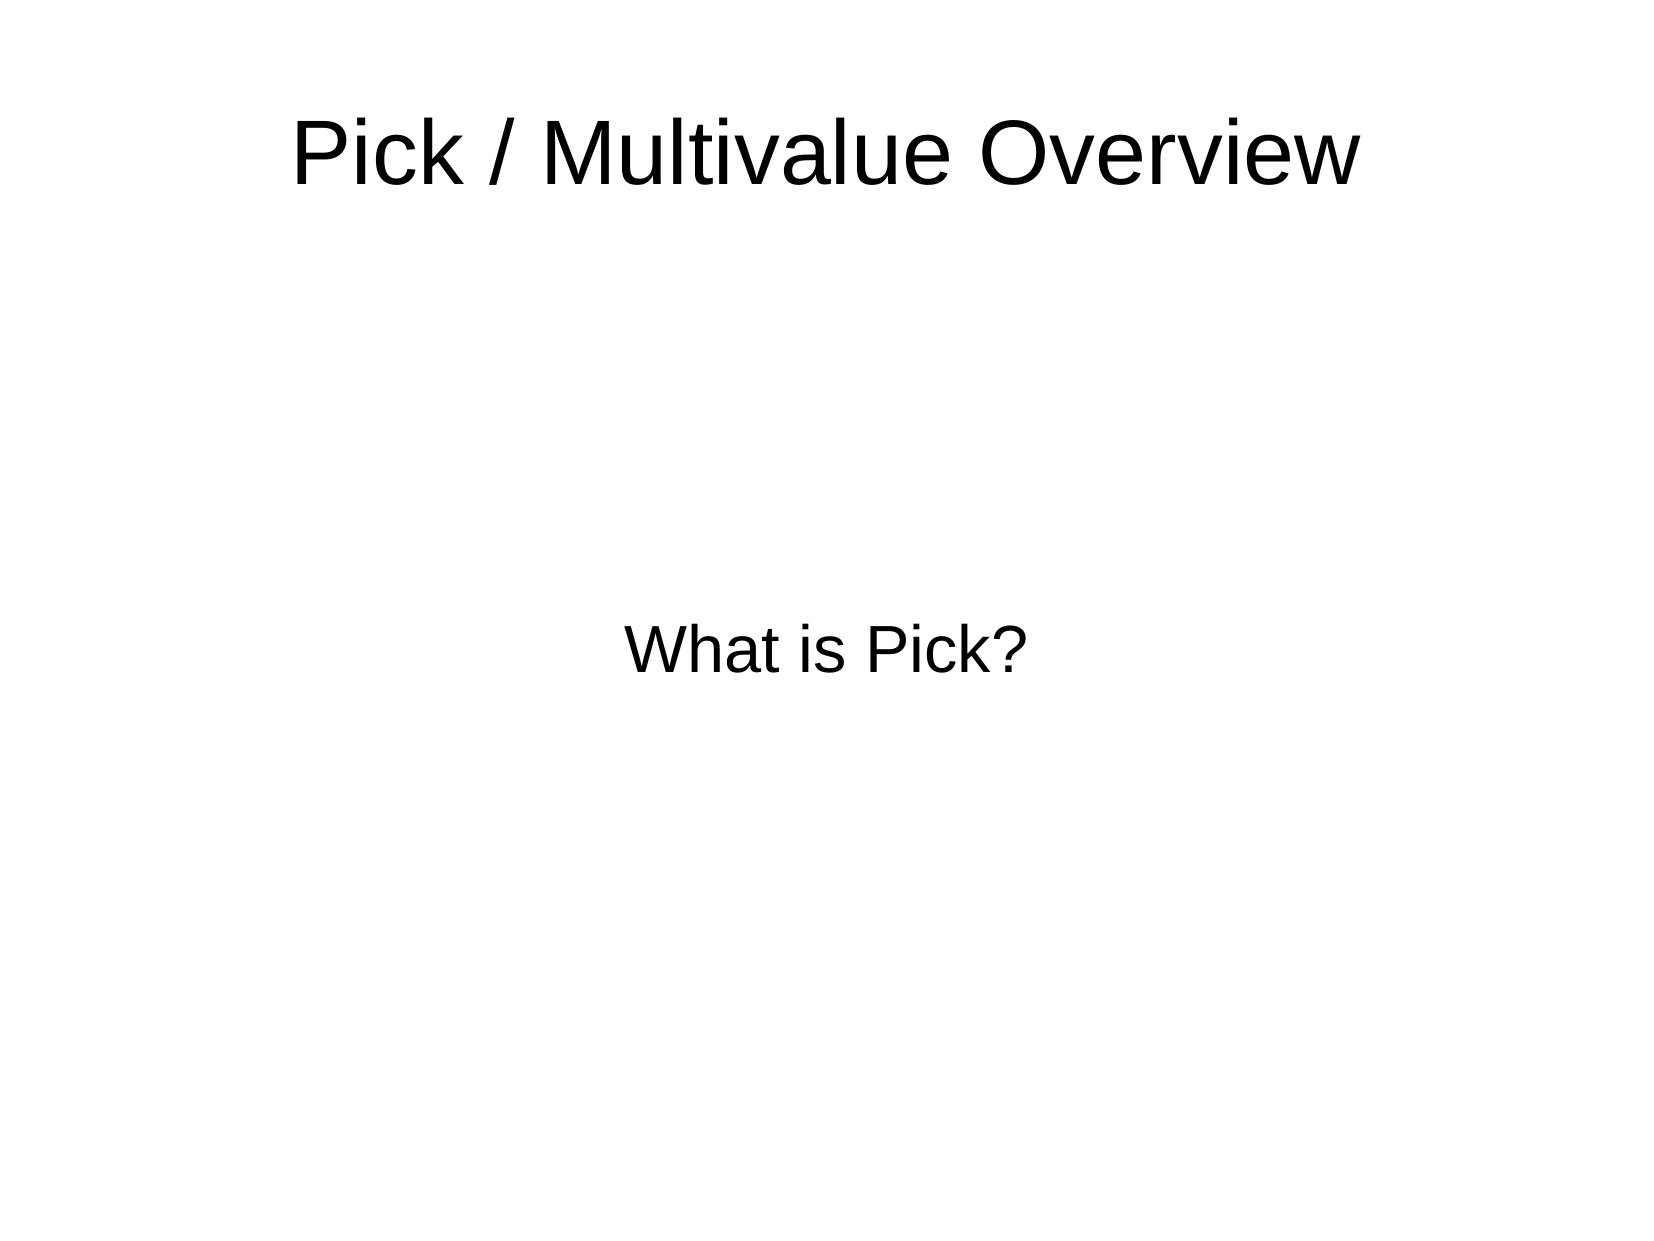

# Pick / Multivalue Overview
What is Pick?